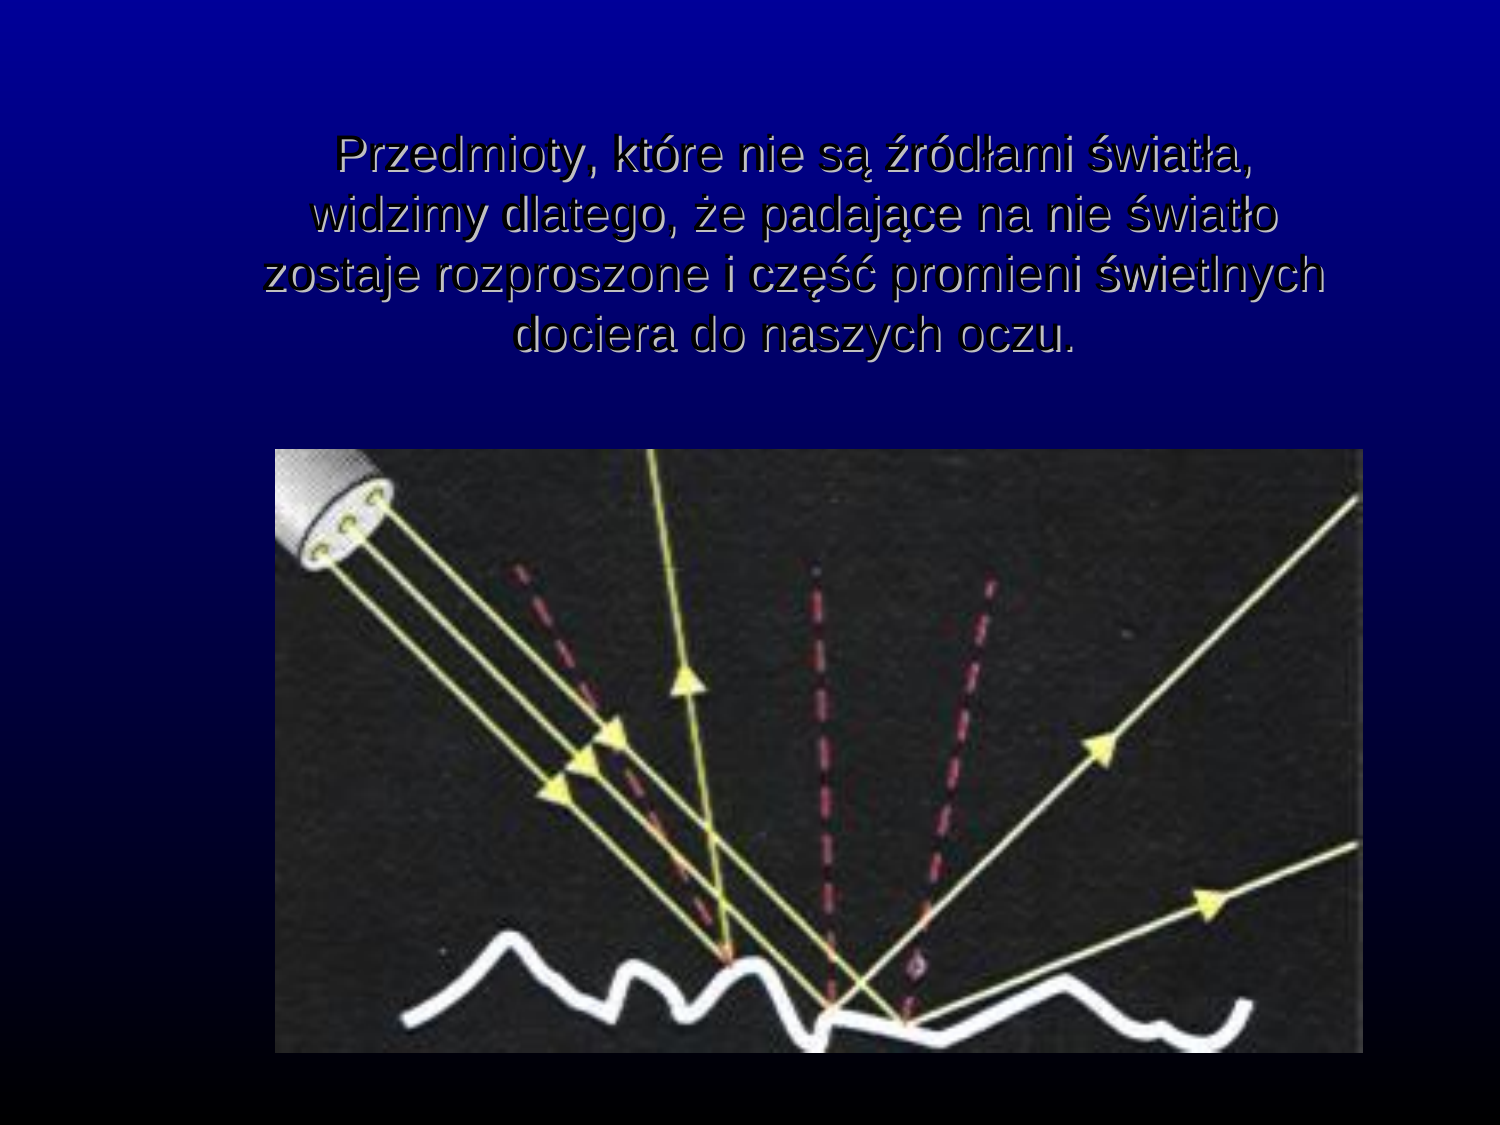

Przedmioty, które nie są źródłami światła, widzimy dlatego, że padające na nie światło zostaje rozproszone i część promieni świetlnych dociera do naszych oczu.